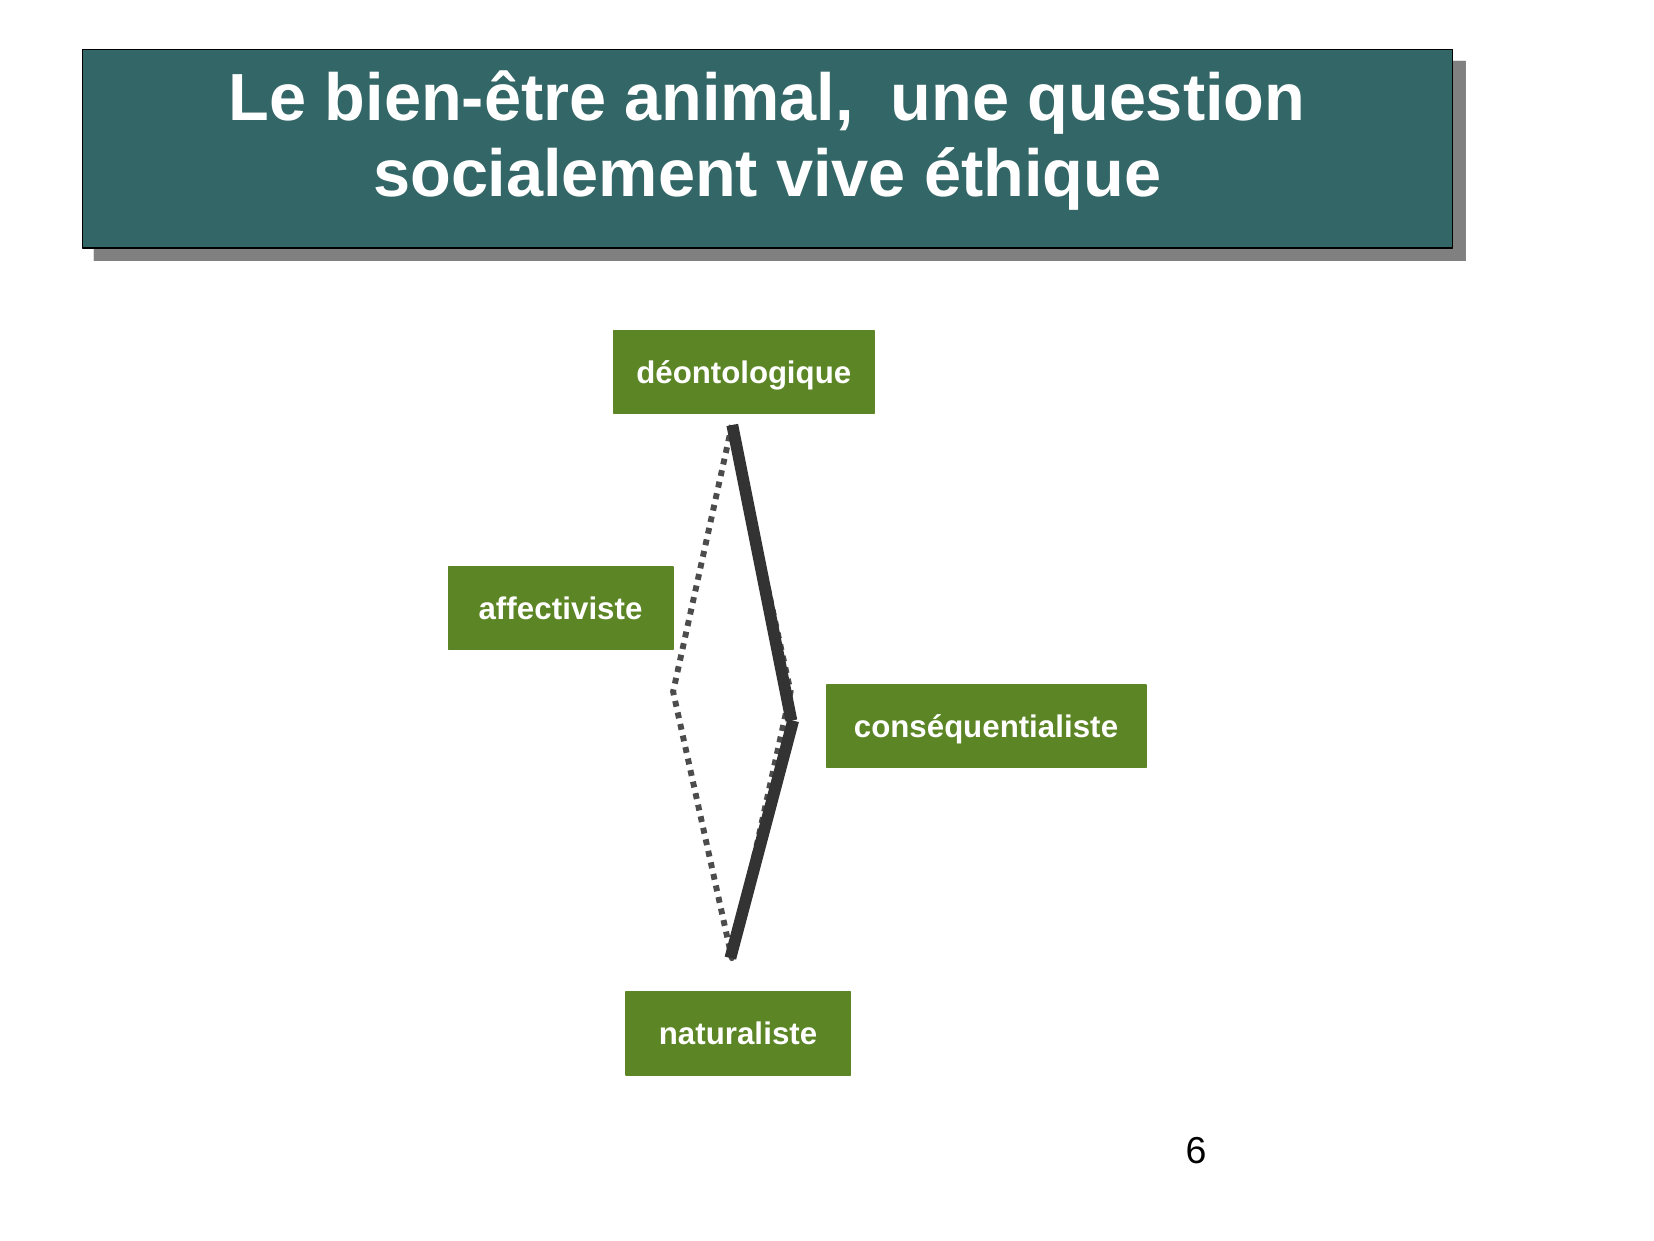

#
Le bien-être animal, une question socialement vive éthique
déontologique
affectiviste
conséquentialiste
naturaliste
6